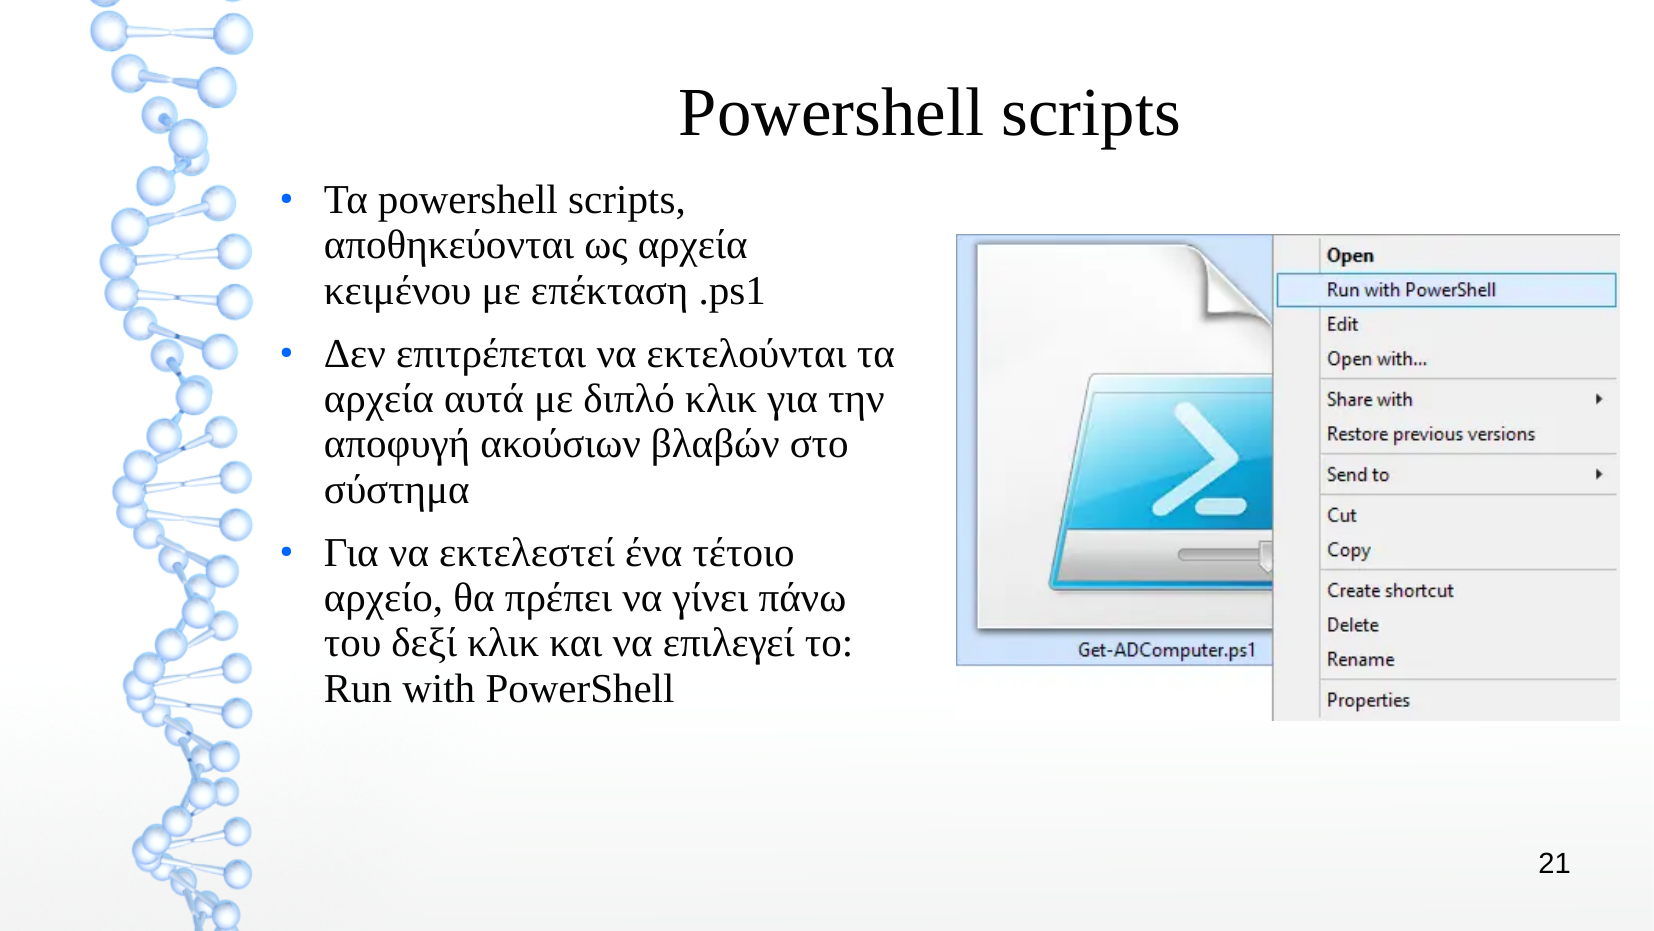

# Powershell scripts
Τα powershell scripts, αποθηκεύονται ως αρχεία κειμένου με επέκταση .ps1
Δεν επιτρέπεται να εκτελούνται τα αρχεία αυτά με διπλό κλικ για την αποφυγή ακούσιων βλαβών στο σύστημα
Για να εκτελεστεί ένα τέτοιο αρχείο, θα πρέπει να γίνει πάνω του δεξί κλικ και να επιλεγεί το: Run with PowerShell
21